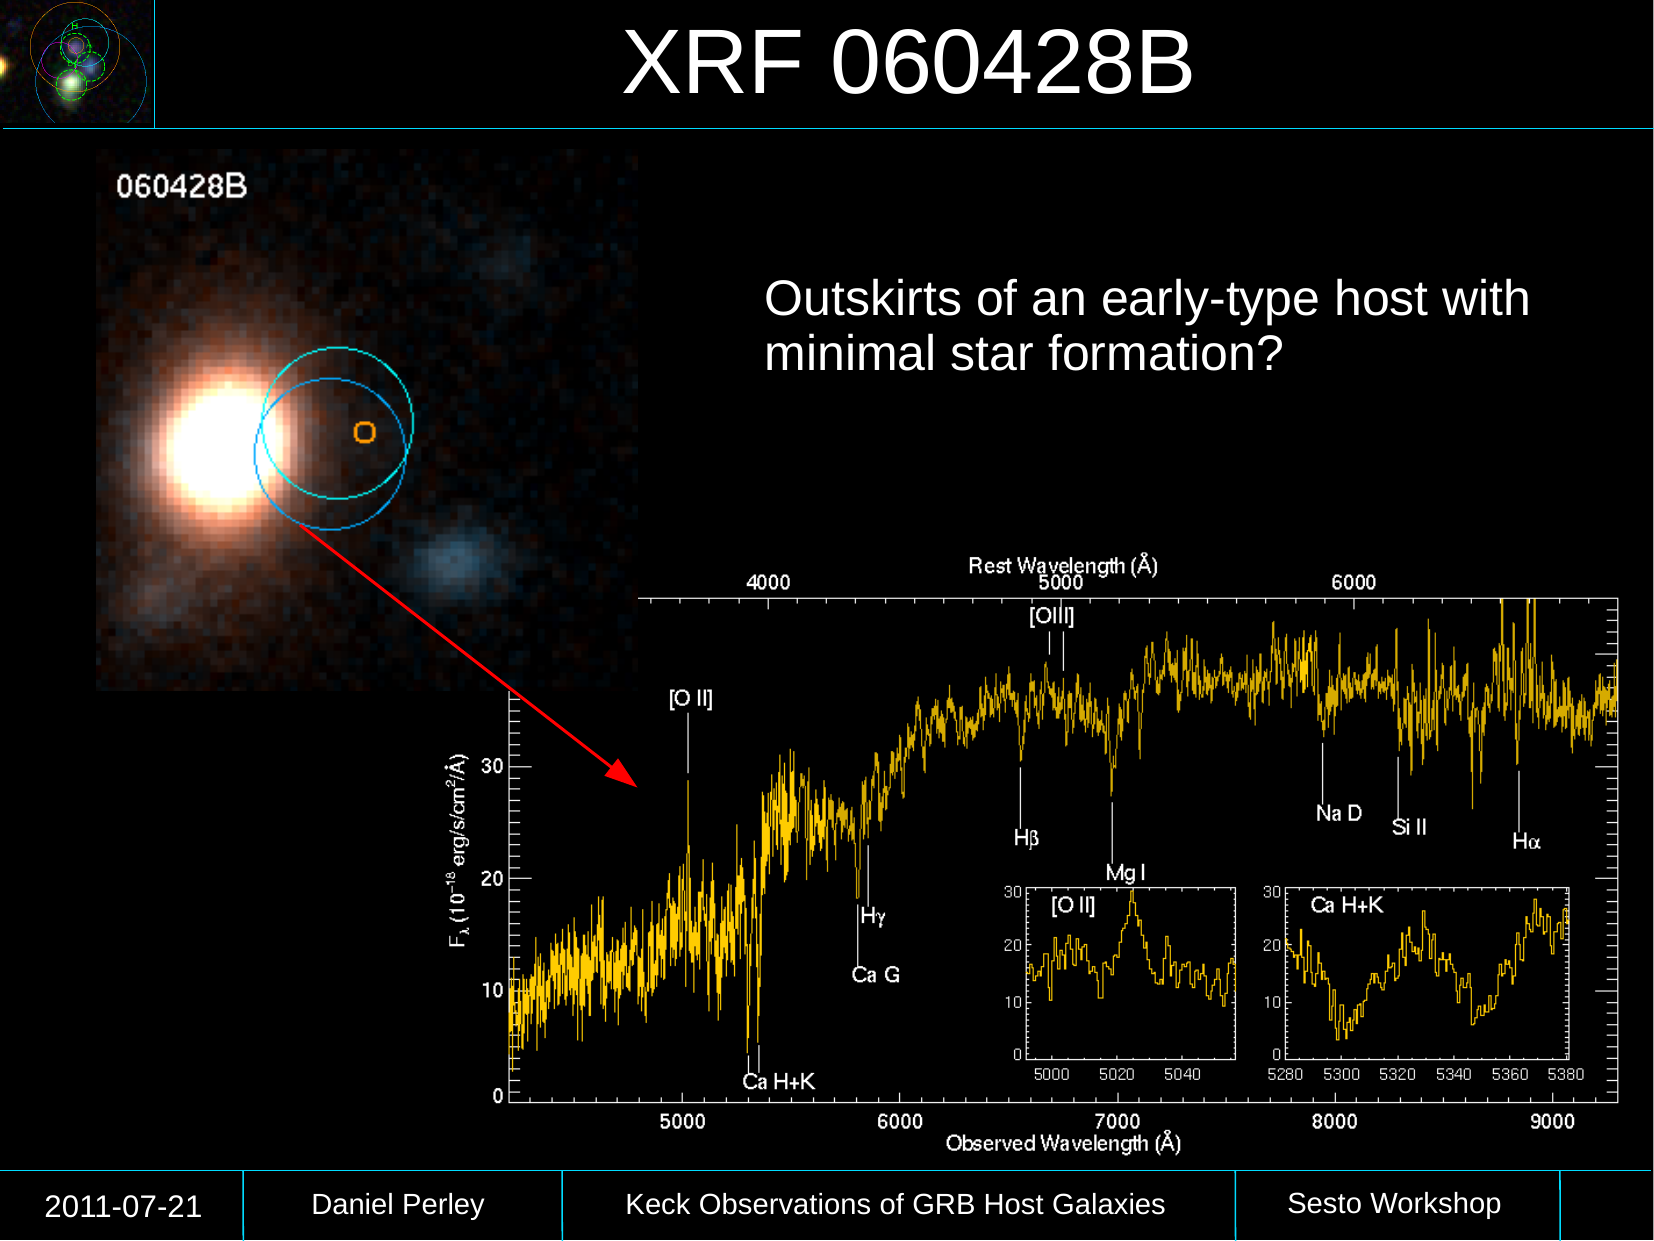

# XRF 060428B
Outskirts of an early-type host with minimal star formation?